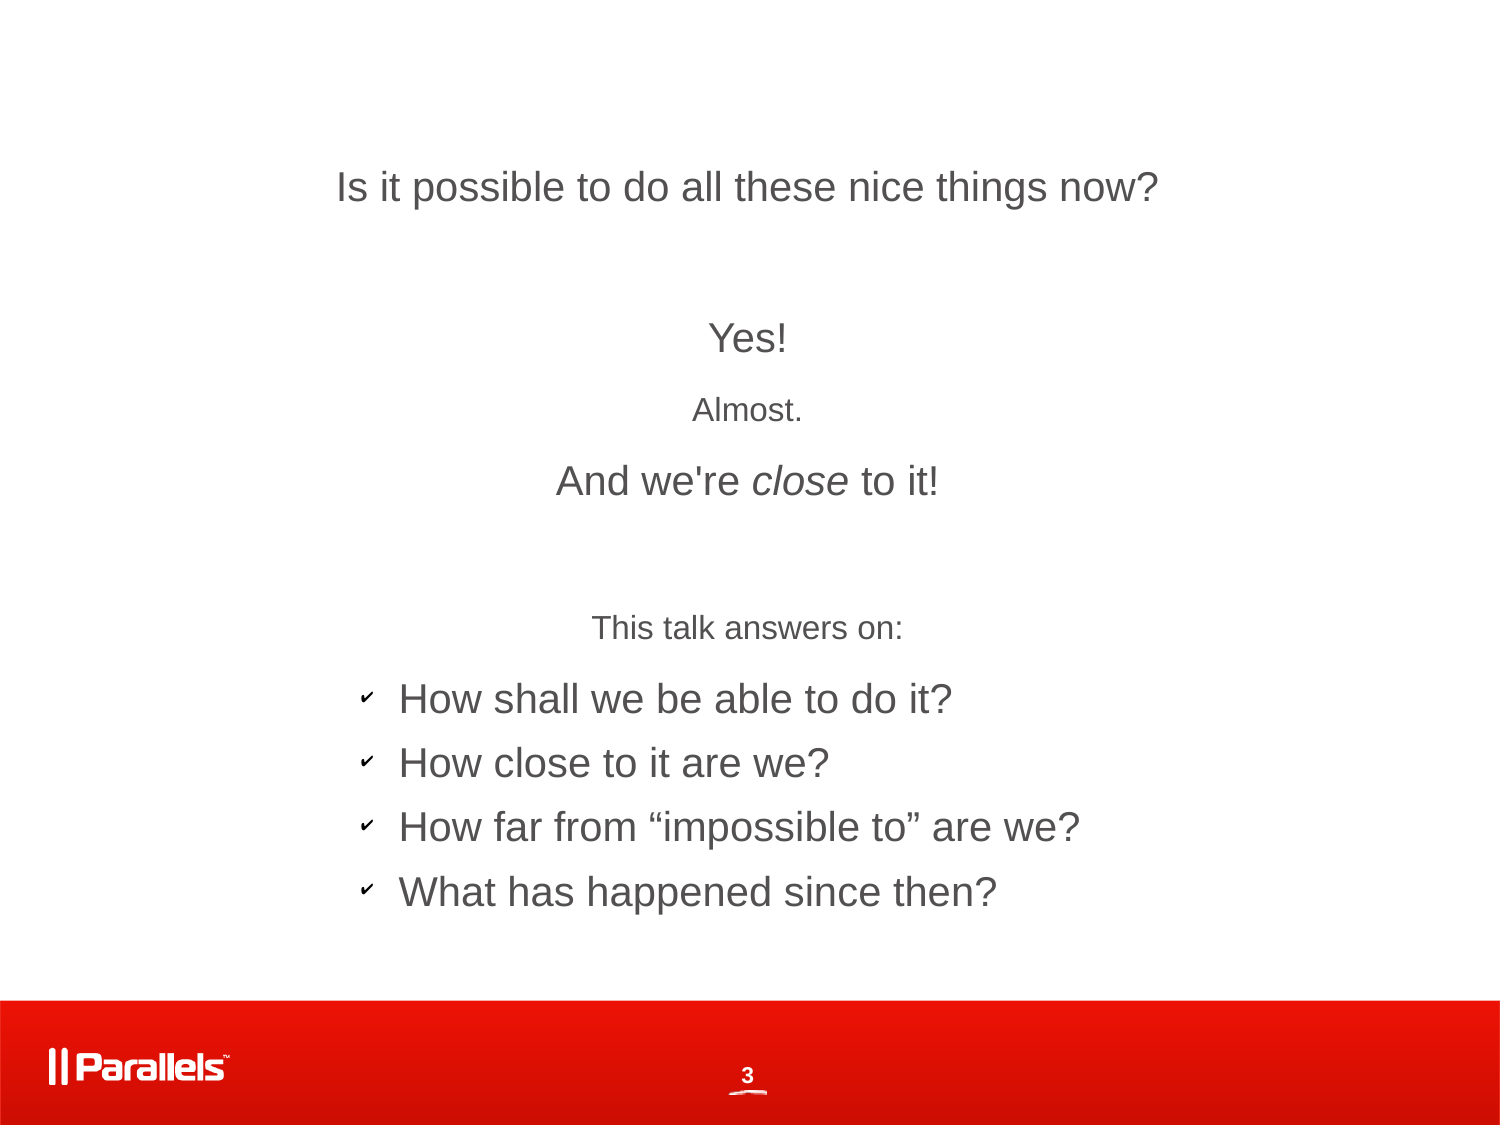

#
Is it possible to do all these nice things now?
Yes!
Almost.
And we're close to it!
This talk answers on:
How shall we be able to do it?
How close to it are we?
How far from “impossible to” are we?
What has happened since then?